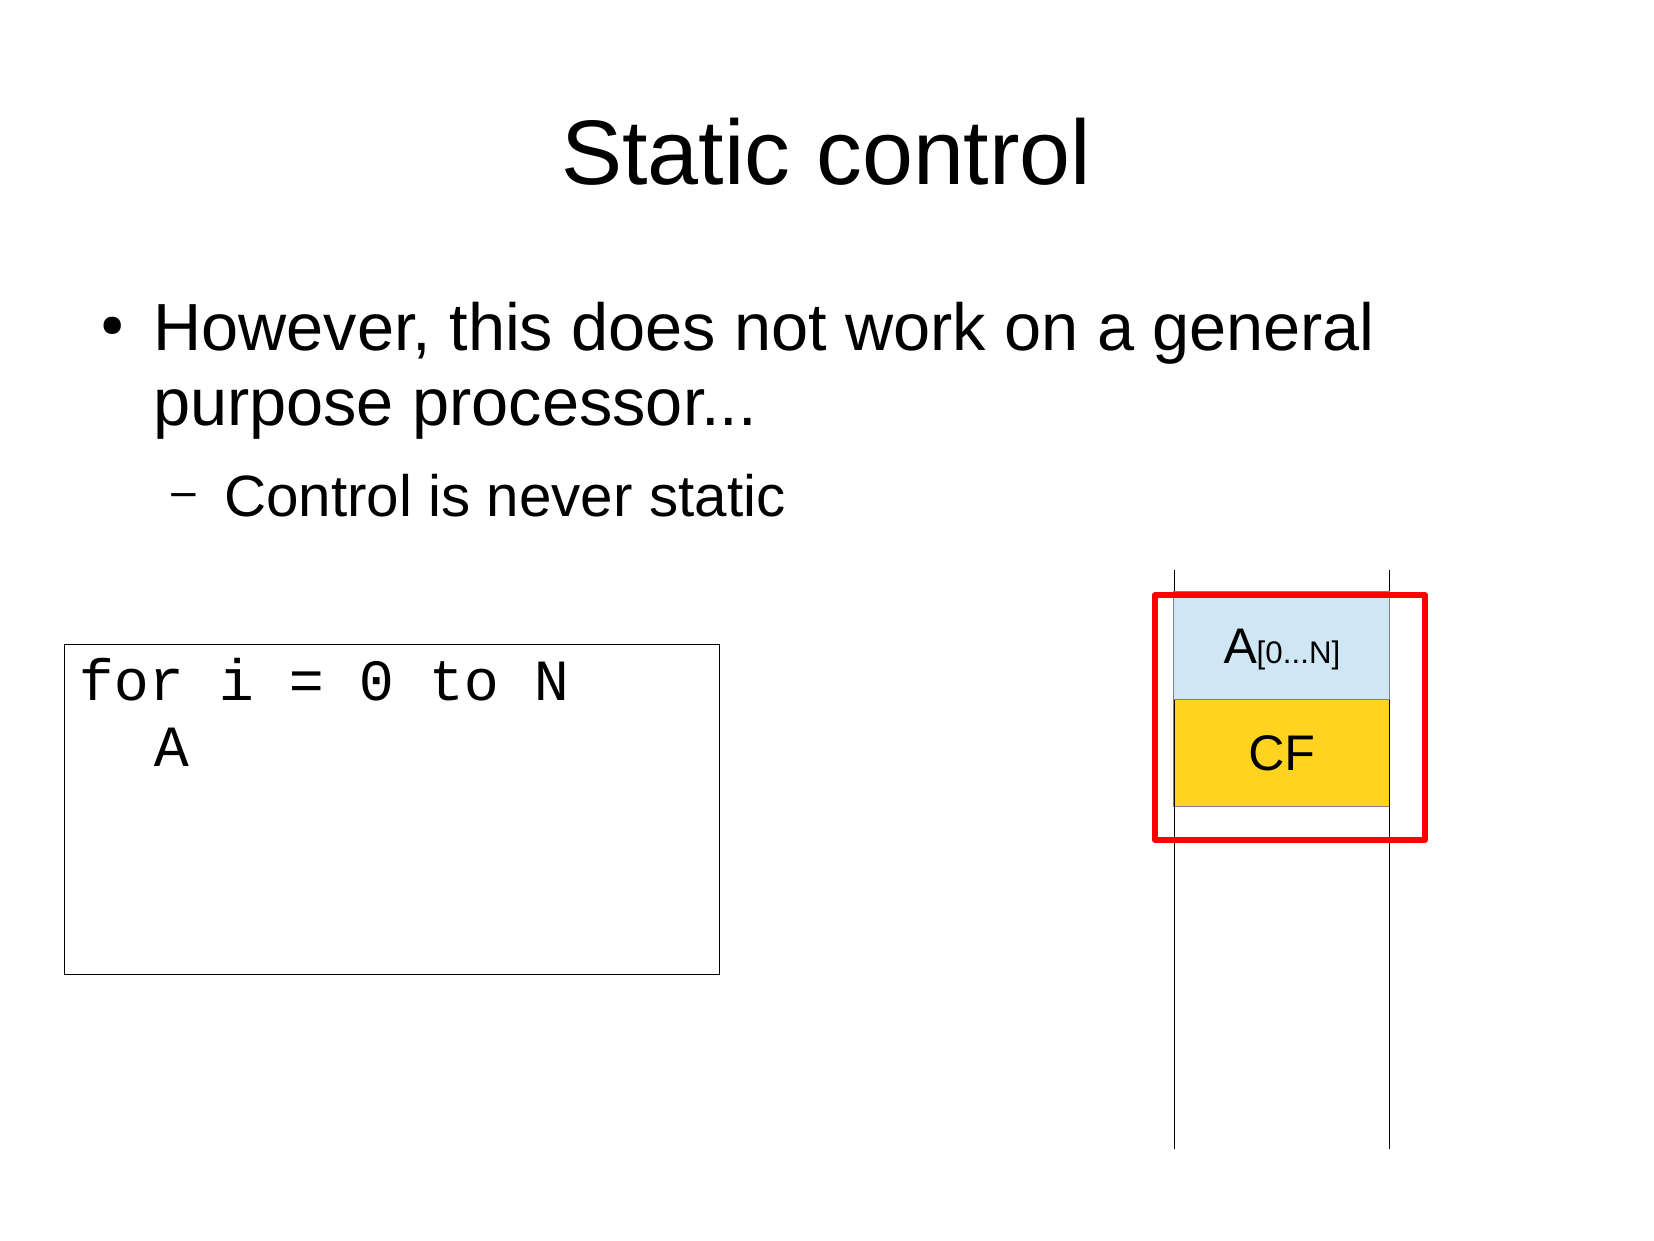

# Static control
However, this does not work on a general purpose processor...
Control is never static
A[0...N]
for i = 0 to N
	A
CF